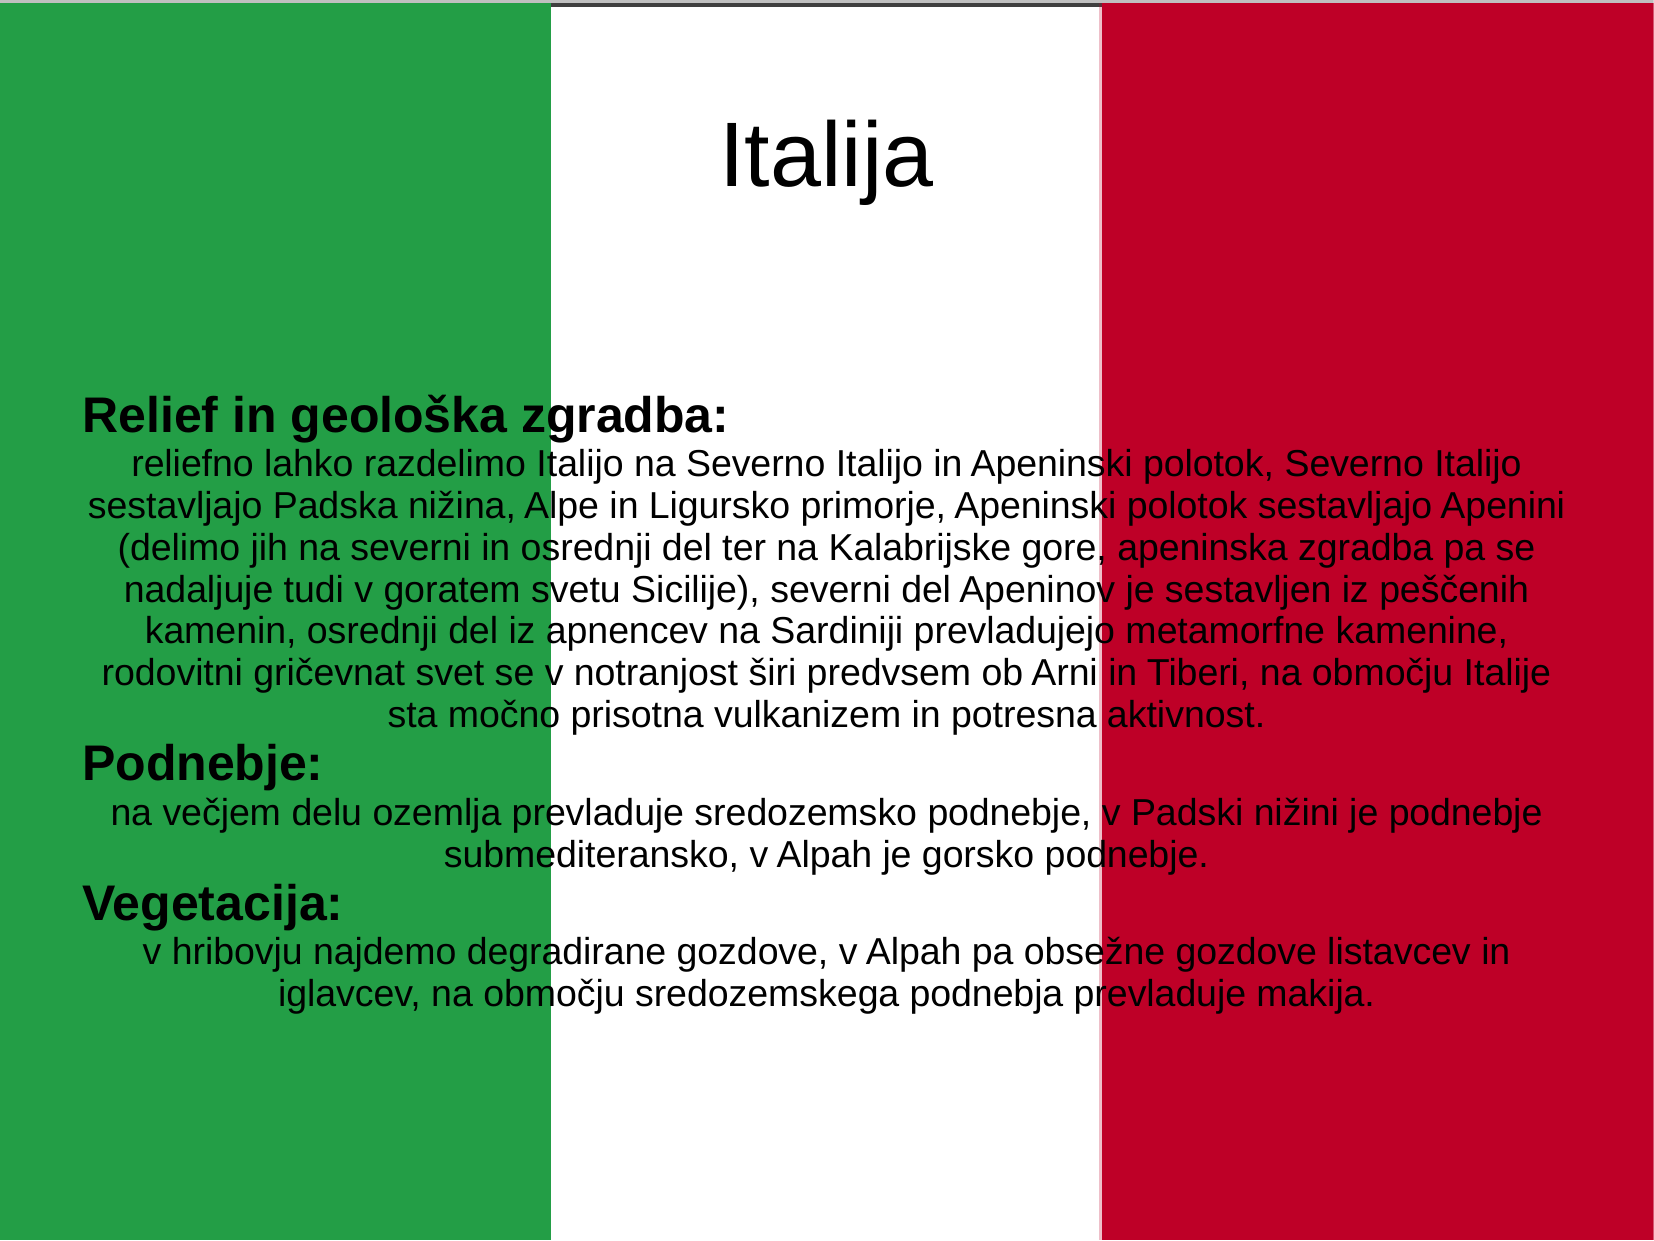

# Italija
Relief in geološka zgradba:
reliefno lahko razdelimo Italijo na Severno Italijo in Apeninski polotok, Severno Italijo sestavljajo Padska nižina, Alpe in Ligursko primorje, Apeninski polotok sestavljajo Apenini (delimo jih na severni in osrednji del ter na Kalabrijske gore, apeninska zgradba pa se nadaljuje tudi v goratem svetu Sicilije), severni del Apeninov je sestavljen iz peščenih kamenin, osrednji del iz apnencev na Sardiniji prevladujejo metamorfne kamenine,
rodovitni gričevnat svet se v notranjost širi predvsem ob Arni in Tiberi, na območju Italije sta močno prisotna vulkanizem in potresna aktivnost.
Podnebje:
na večjem delu ozemlja prevladuje sredozemsko podnebje, v Padski nižini je podnebje submediteransko, v Alpah je gorsko podnebje.
Vegetacija:
v hribovju najdemo degradirane gozdove, v Alpah pa obsežne gozdove listavcev in iglavcev, na območju sredozemskega podnebja prevladuje makija.